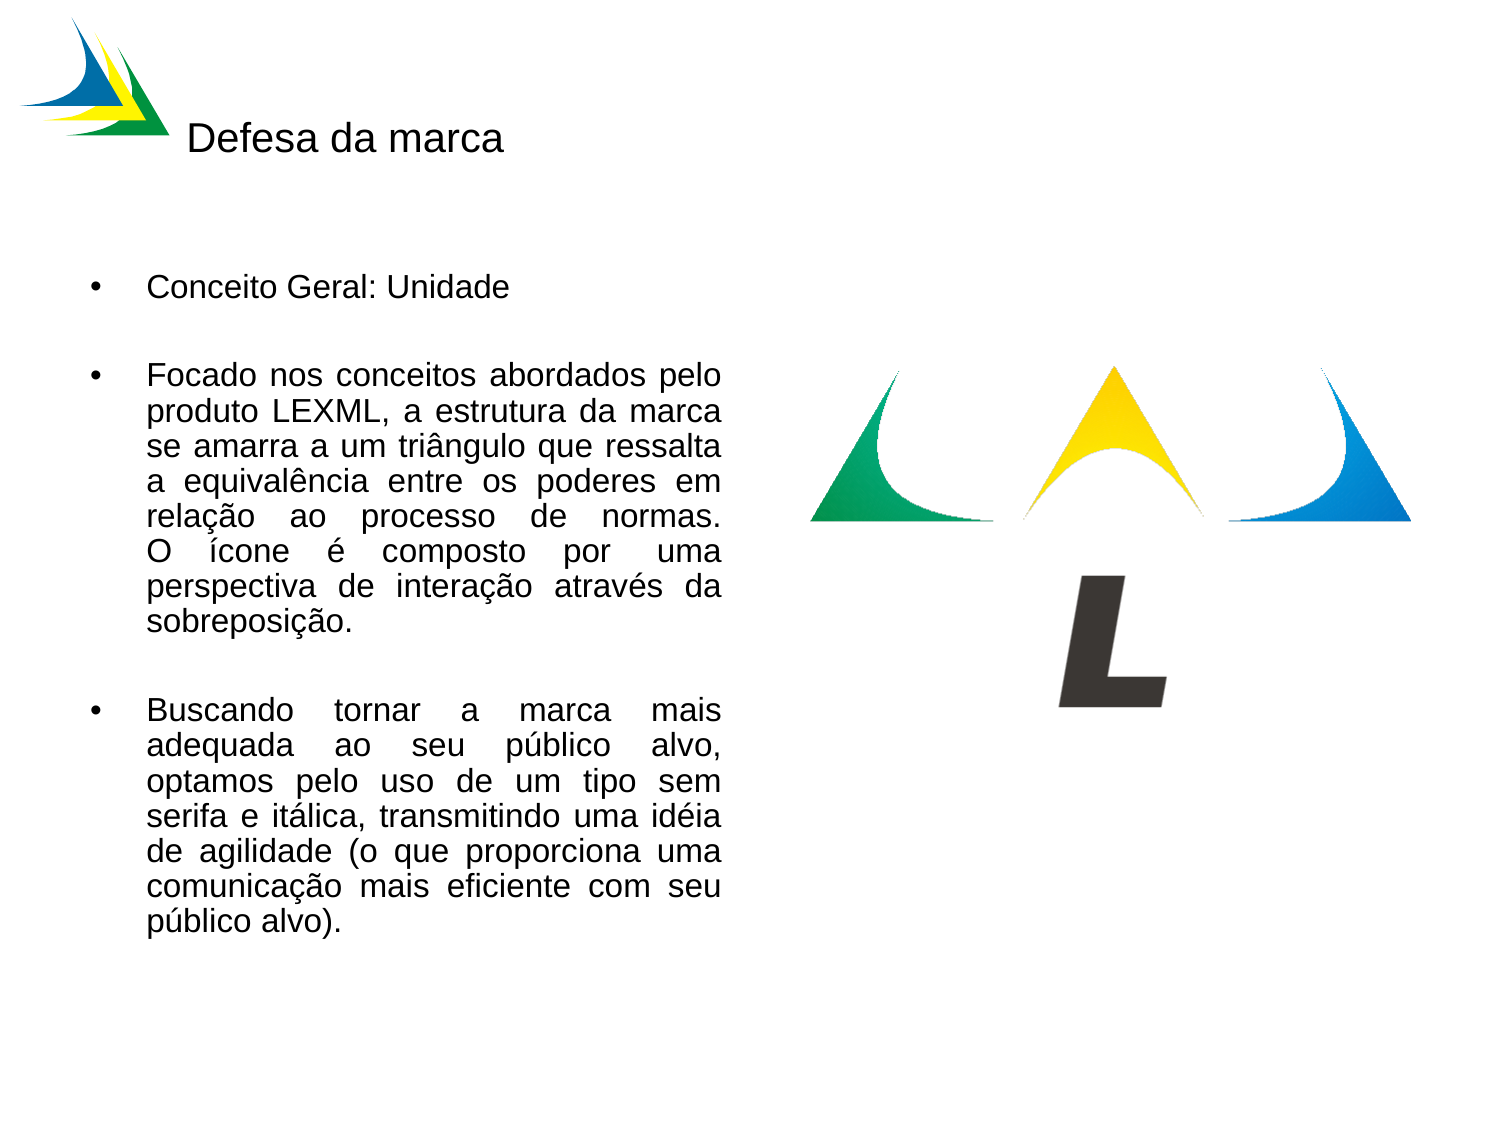

# Defesa da marca
Conceito Geral: Unidade
Focado nos conceitos abordados pelo produto LEXML, a estrutura da marca se amarra a um triângulo que ressalta a equivalência entre os poderes em relação ao processo de normas.
O ícone é composto por  uma perspectiva de interação através da sobreposição.
Buscando tornar a marca mais adequada ao seu público alvo, optamos pelo uso de um tipo sem serifa e itálica, transmitindo uma idéia de agilidade (o que proporciona uma comunicação mais eficiente com seu público alvo).